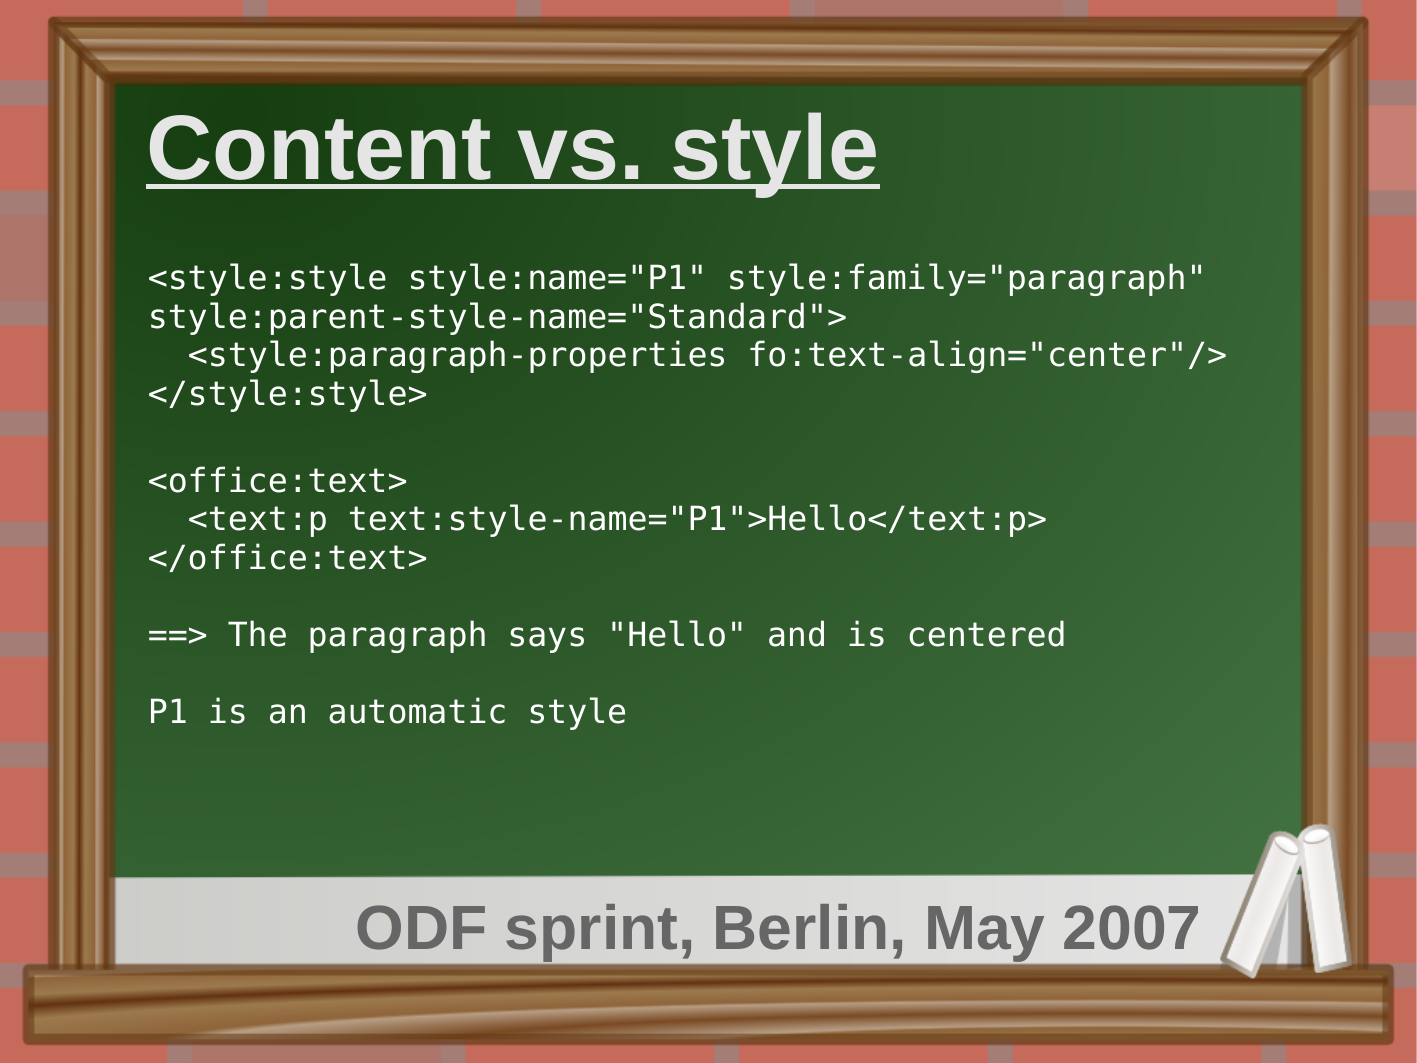

Content vs. style
<style:style style:name="P1" style:family="paragraph" style:parent-style-name="Standard">
 <style:paragraph-properties fo:text-align="center"/>
</style:style>
<office:text>
 <text:p text:style-name="P1">Hello</text:p>
</office:text>
==> The paragraph says "Hello" and is centered
P1 is an automatic style